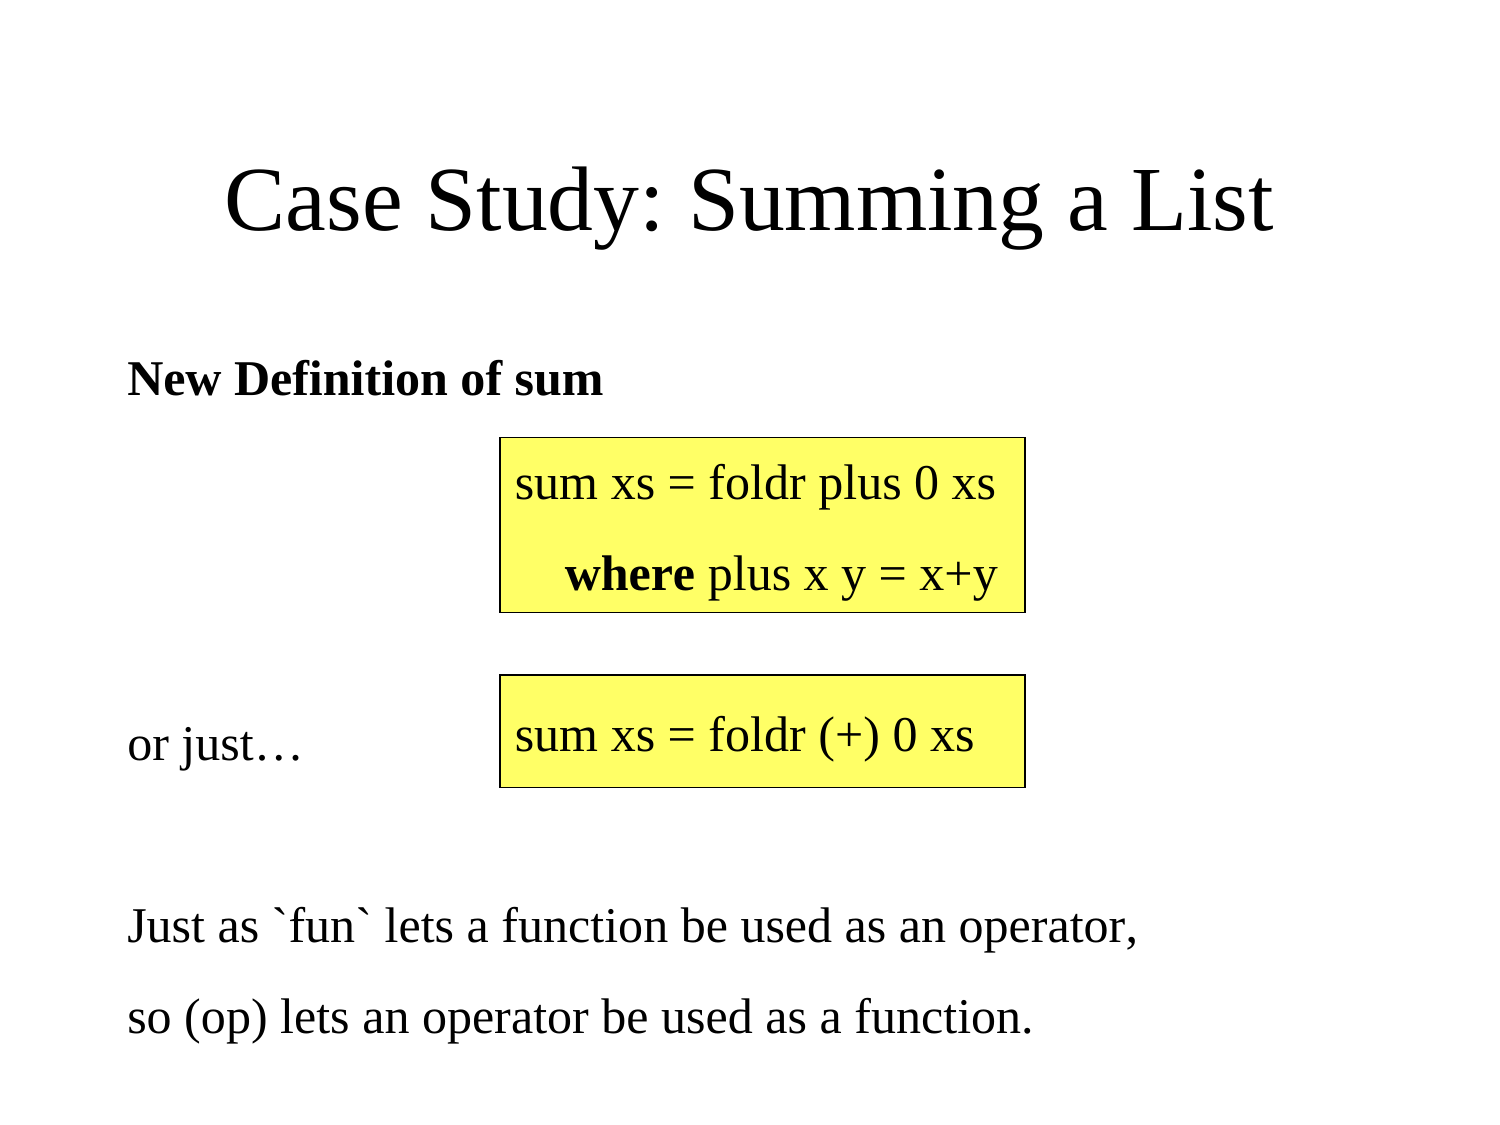

# Case Study: Summing a List
New Definition of sum
or just…
Just as `fun` lets a function be used as an operator,
so (op) lets an operator be used as a function.
sum xs = foldr plus 0 xs
 where plus x y = x+y
sum xs = foldr (+) 0 xs